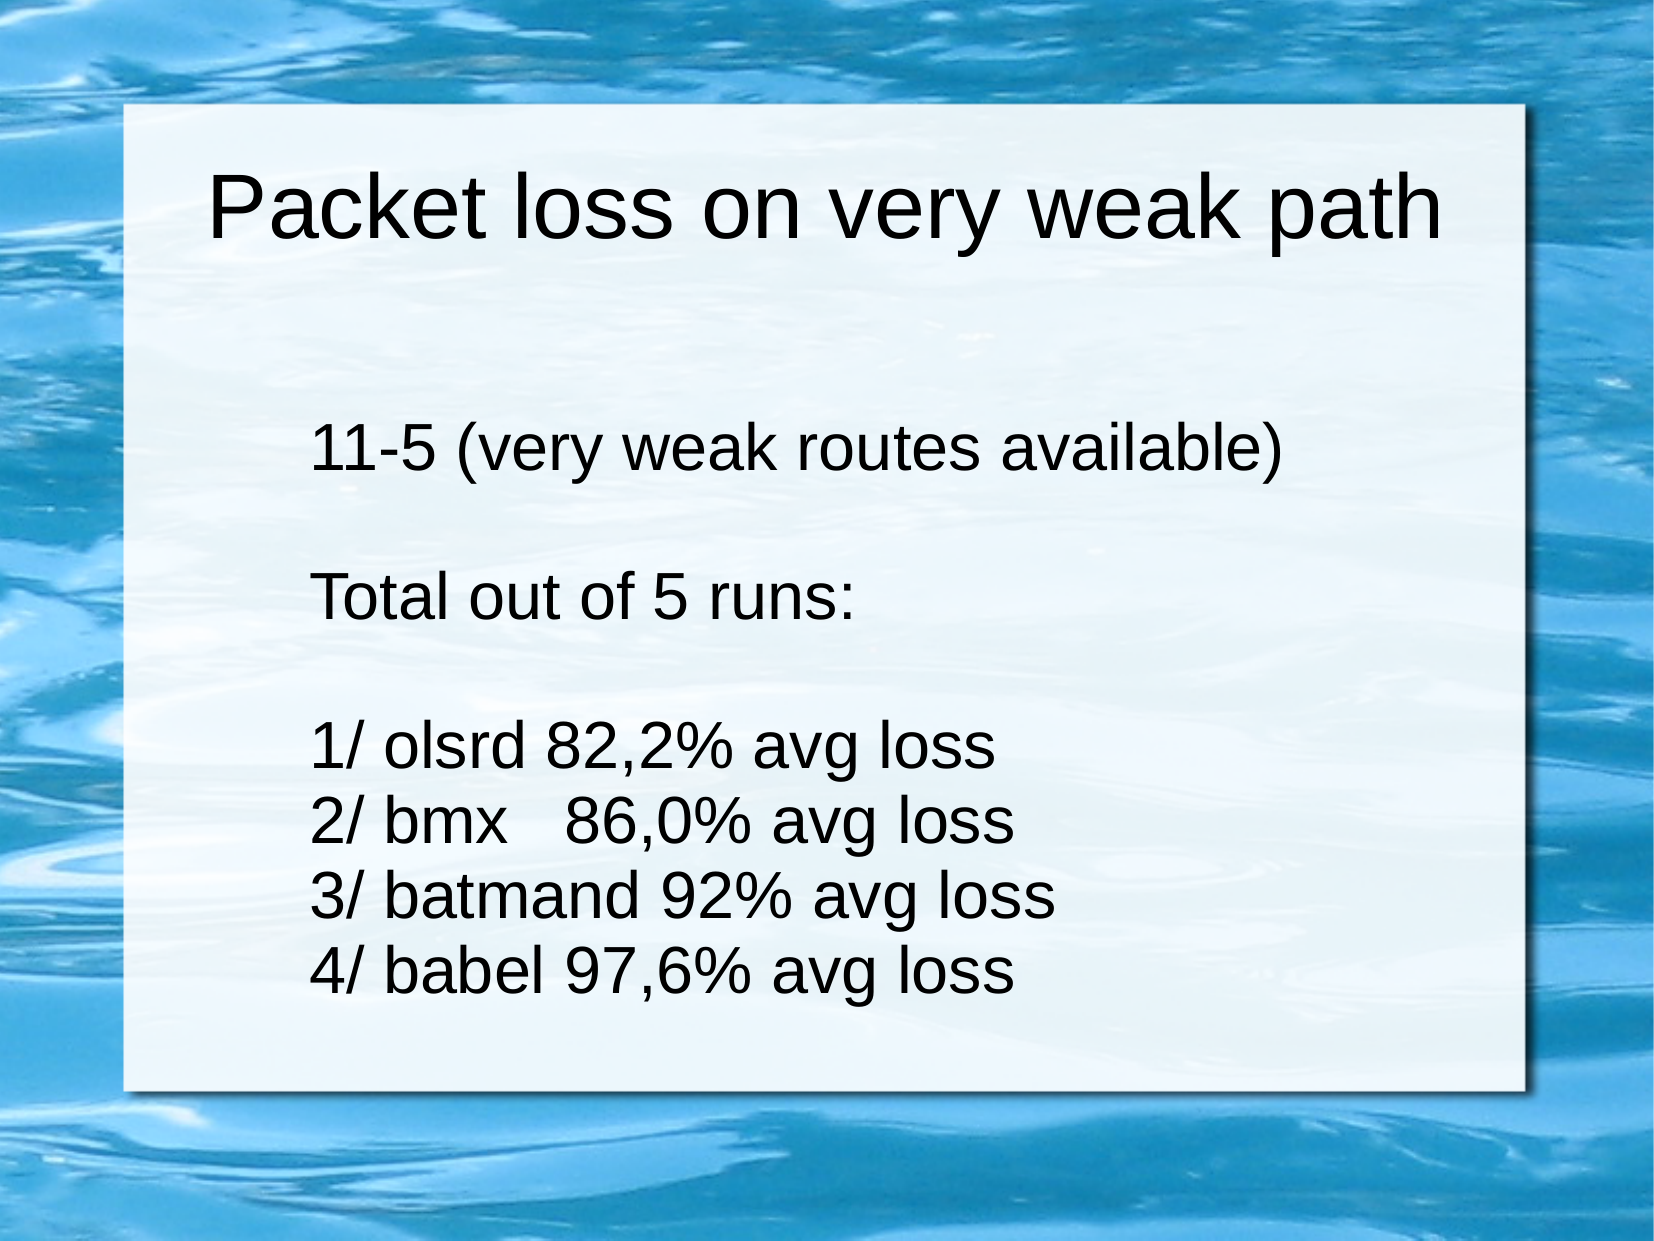

# Packet loss on very weak path
11-5 (very weak routes available)
Total out of 5 runs:
1/ olsrd 82,2% avg loss
2/ bmx 86,0% avg loss
3/ batmand 92% avg loss
4/ babel 97,6% avg loss